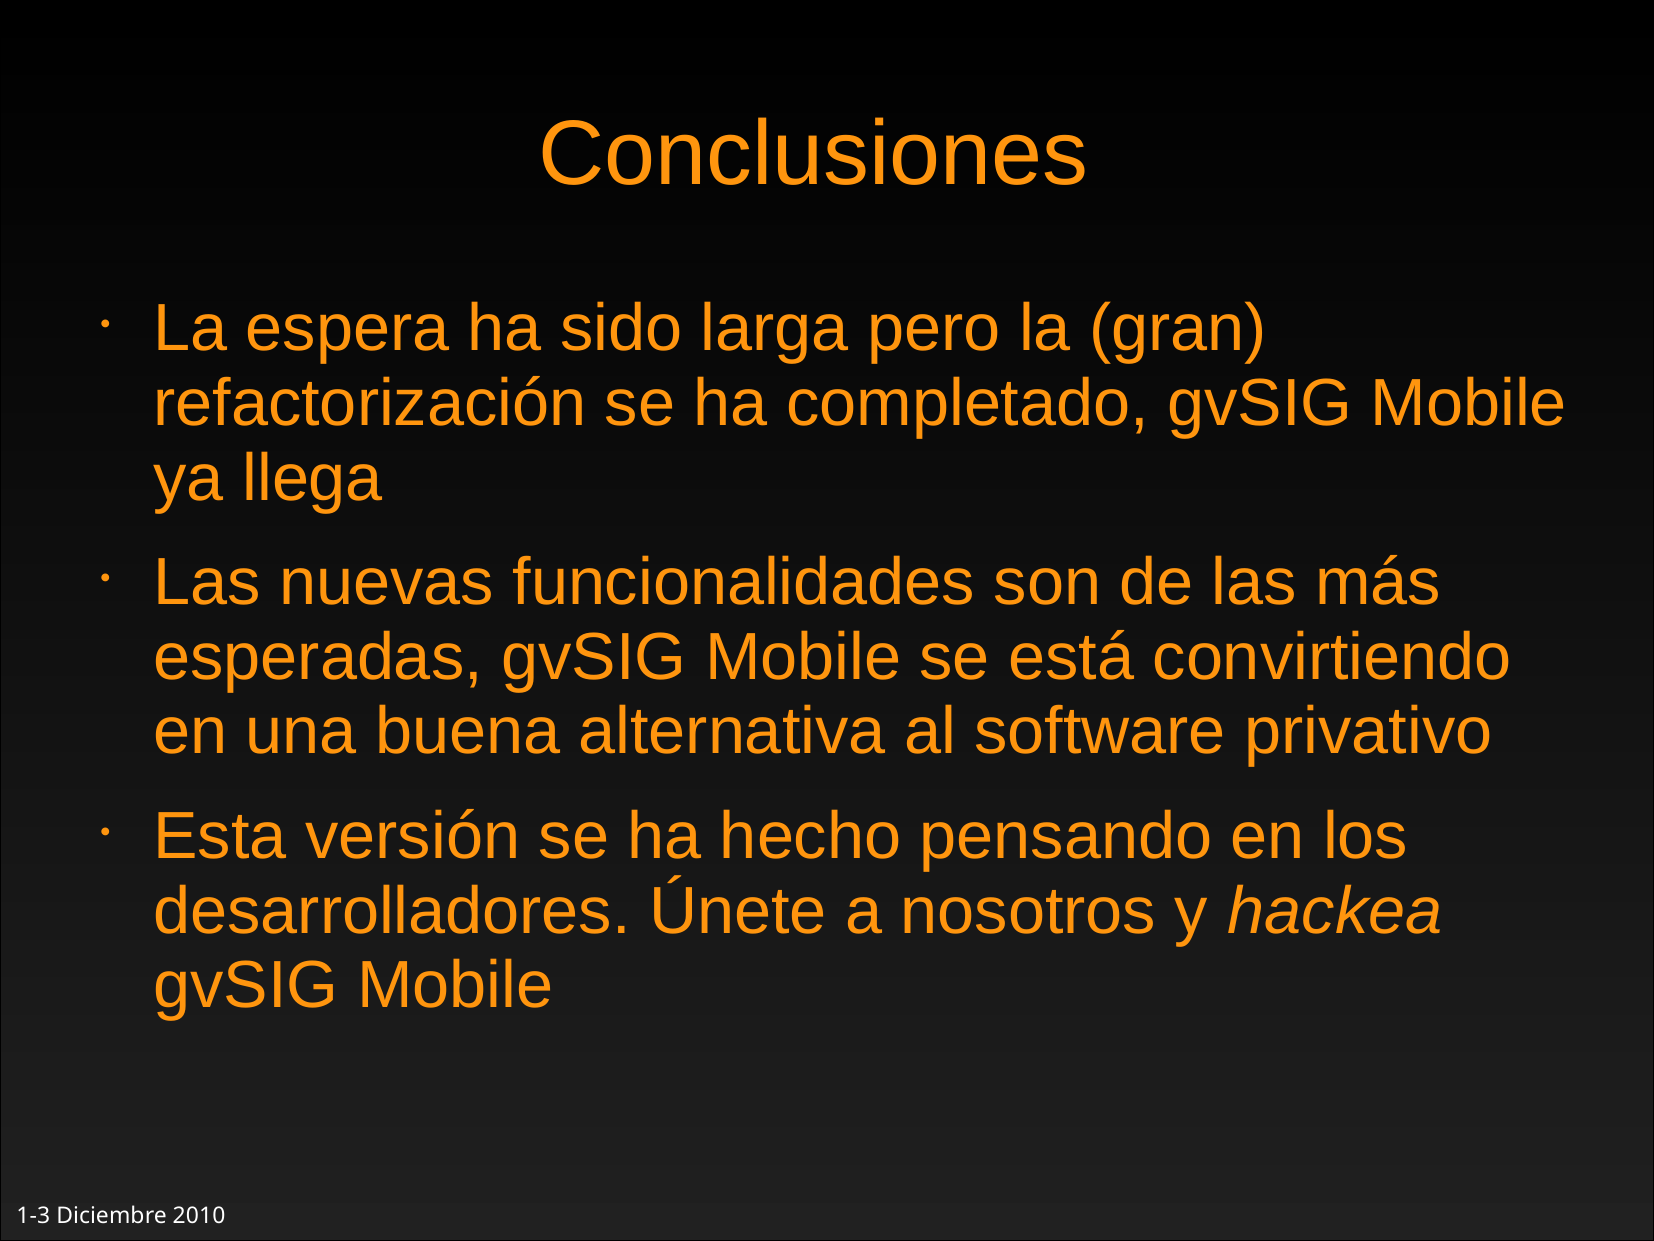

# Conclusiones
La espera ha sido larga pero la (gran) refactorización se ha completado, gvSIG Mobile ya llega
Las nuevas funcionalidades son de las más esperadas, gvSIG Mobile se está convirtiendo en una buena alternativa al software privativo
Esta versión se ha hecho pensando en los desarrolladores. Únete a nosotros y hackea gvSIG Mobile